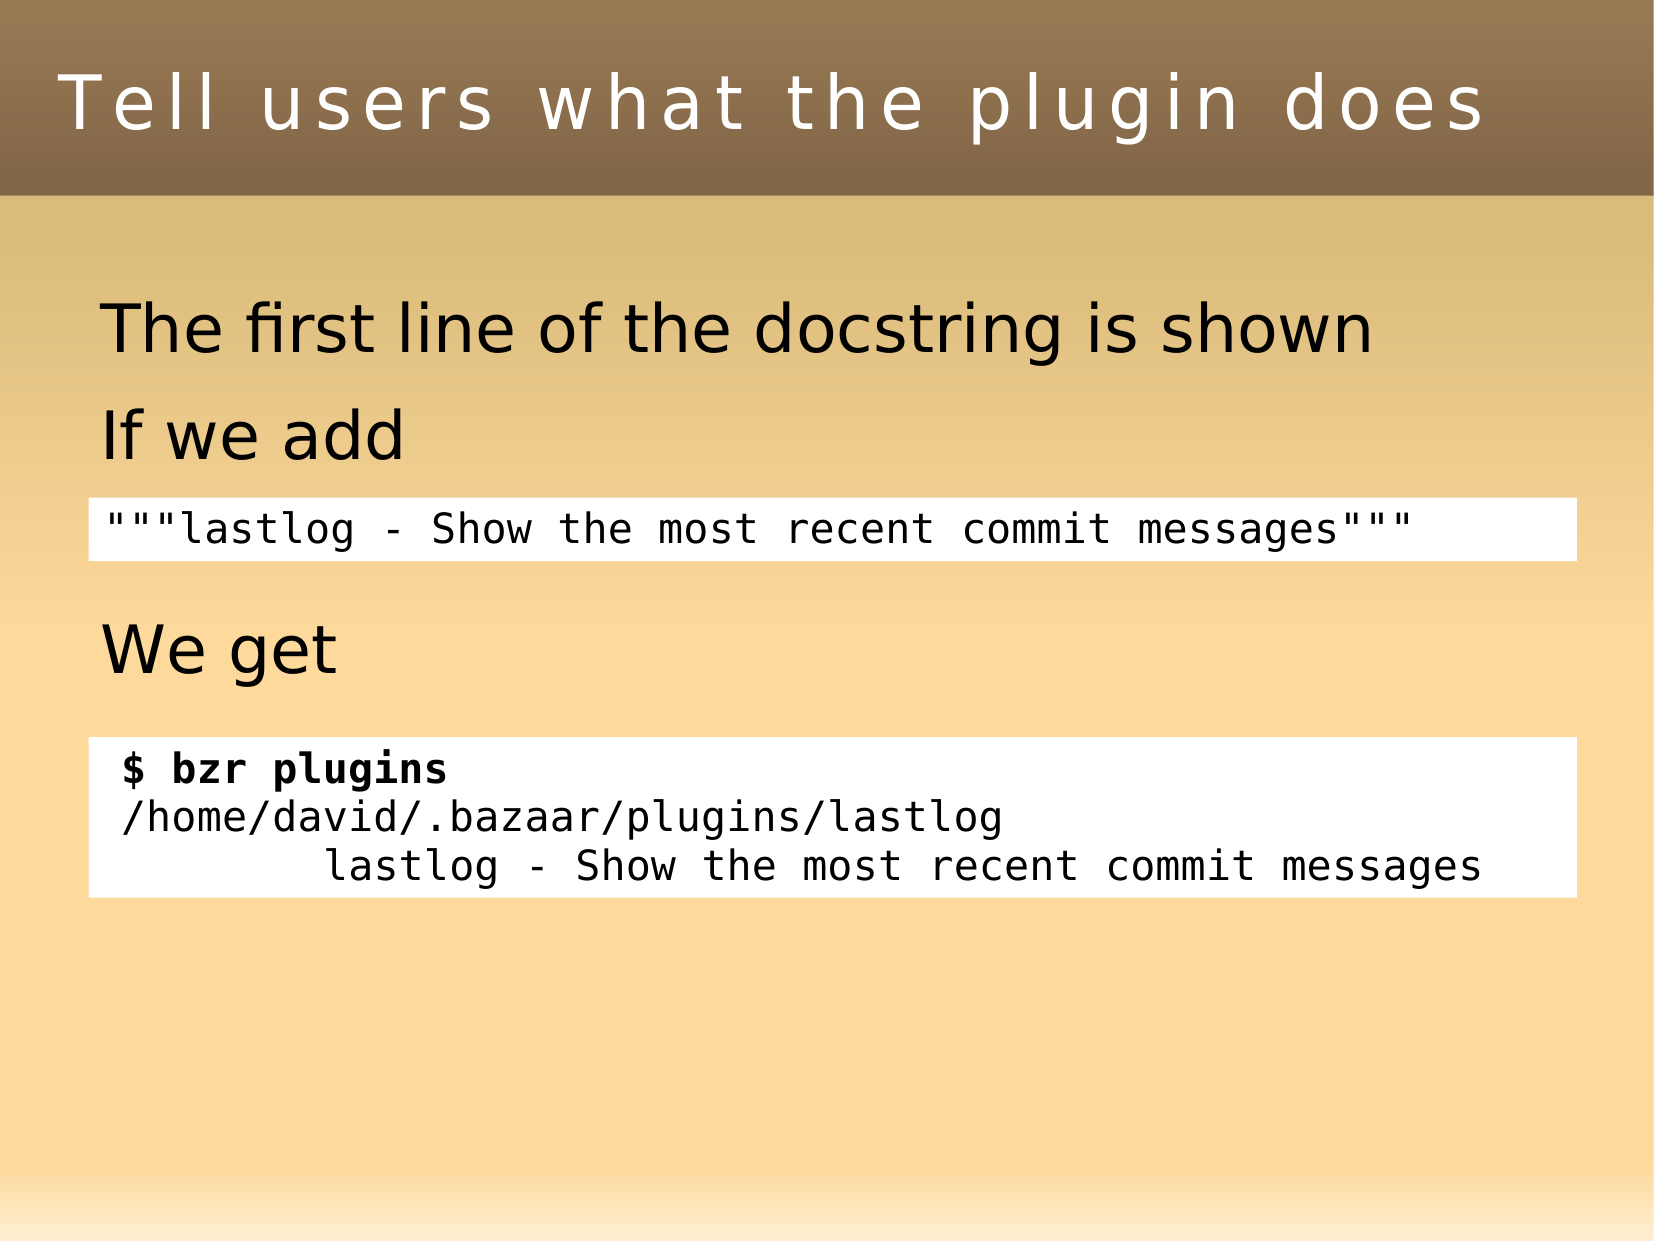

# Tell users what the plugin does
The first line of the docstring is shown
If we add
We get
"""lastlog - Show the most recent commit messages"""
$ bzr plugins
/home/david/.bazaar/plugins/lastlog
 lastlog - Show the most recent commit messages